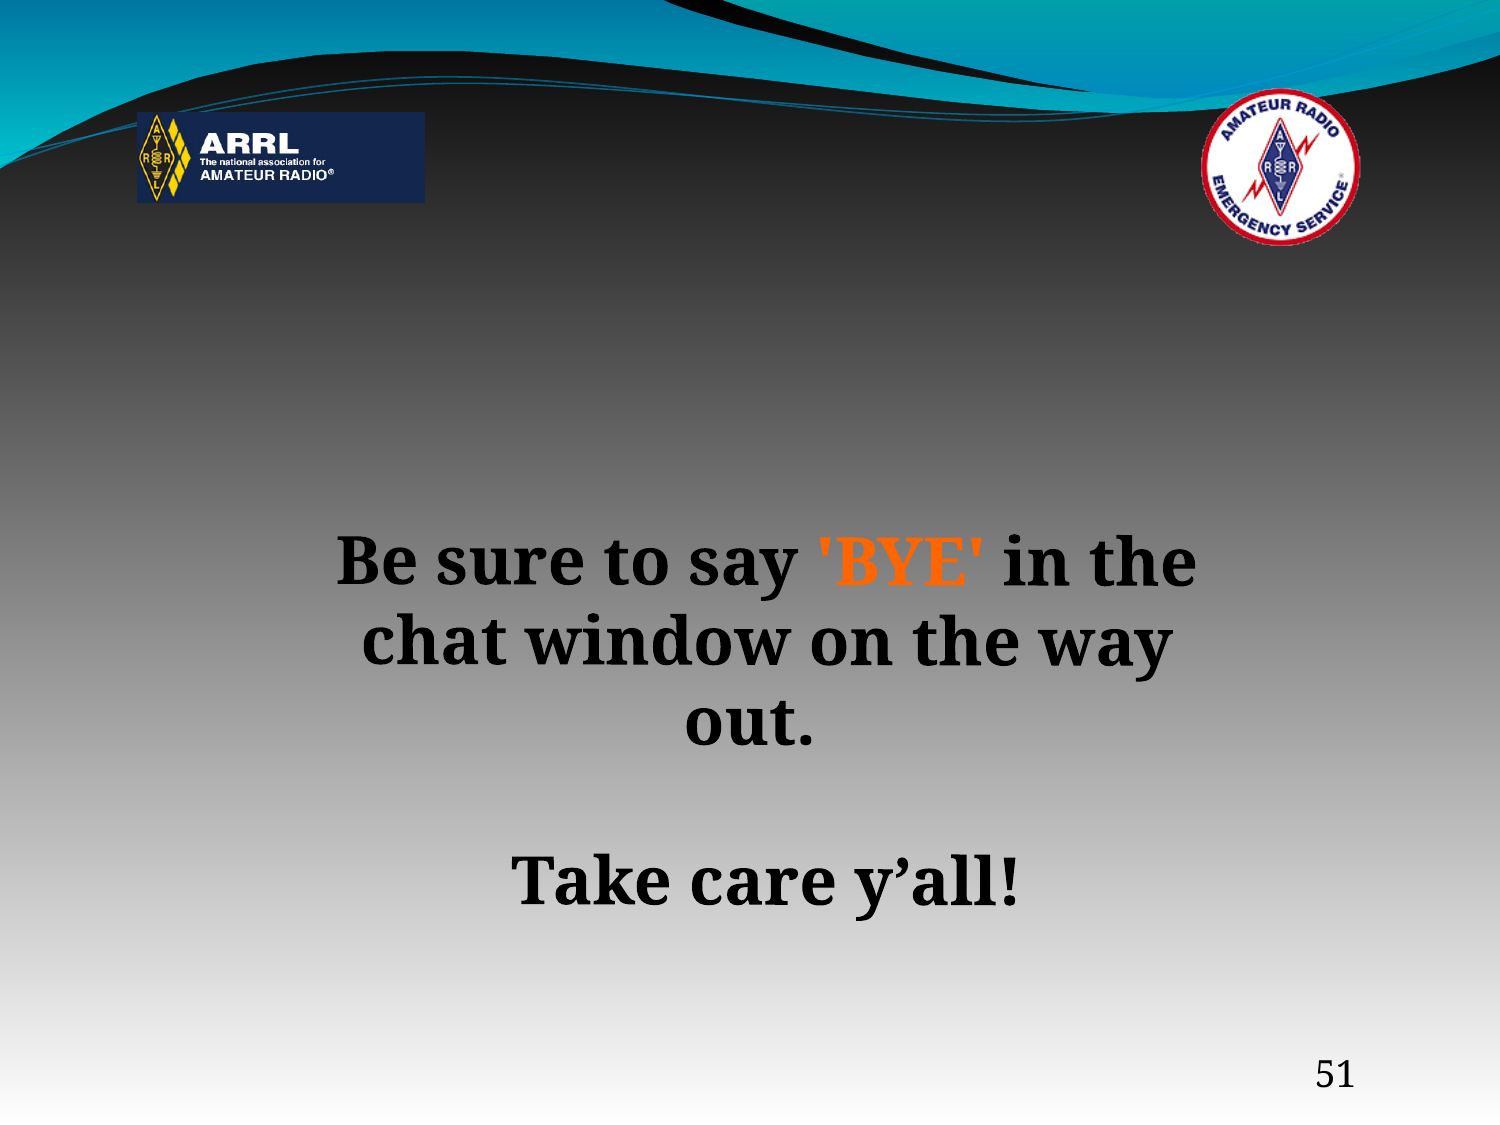

#
Be sure to say 'BYE' in the chat window on the way out.
Take care y’all!